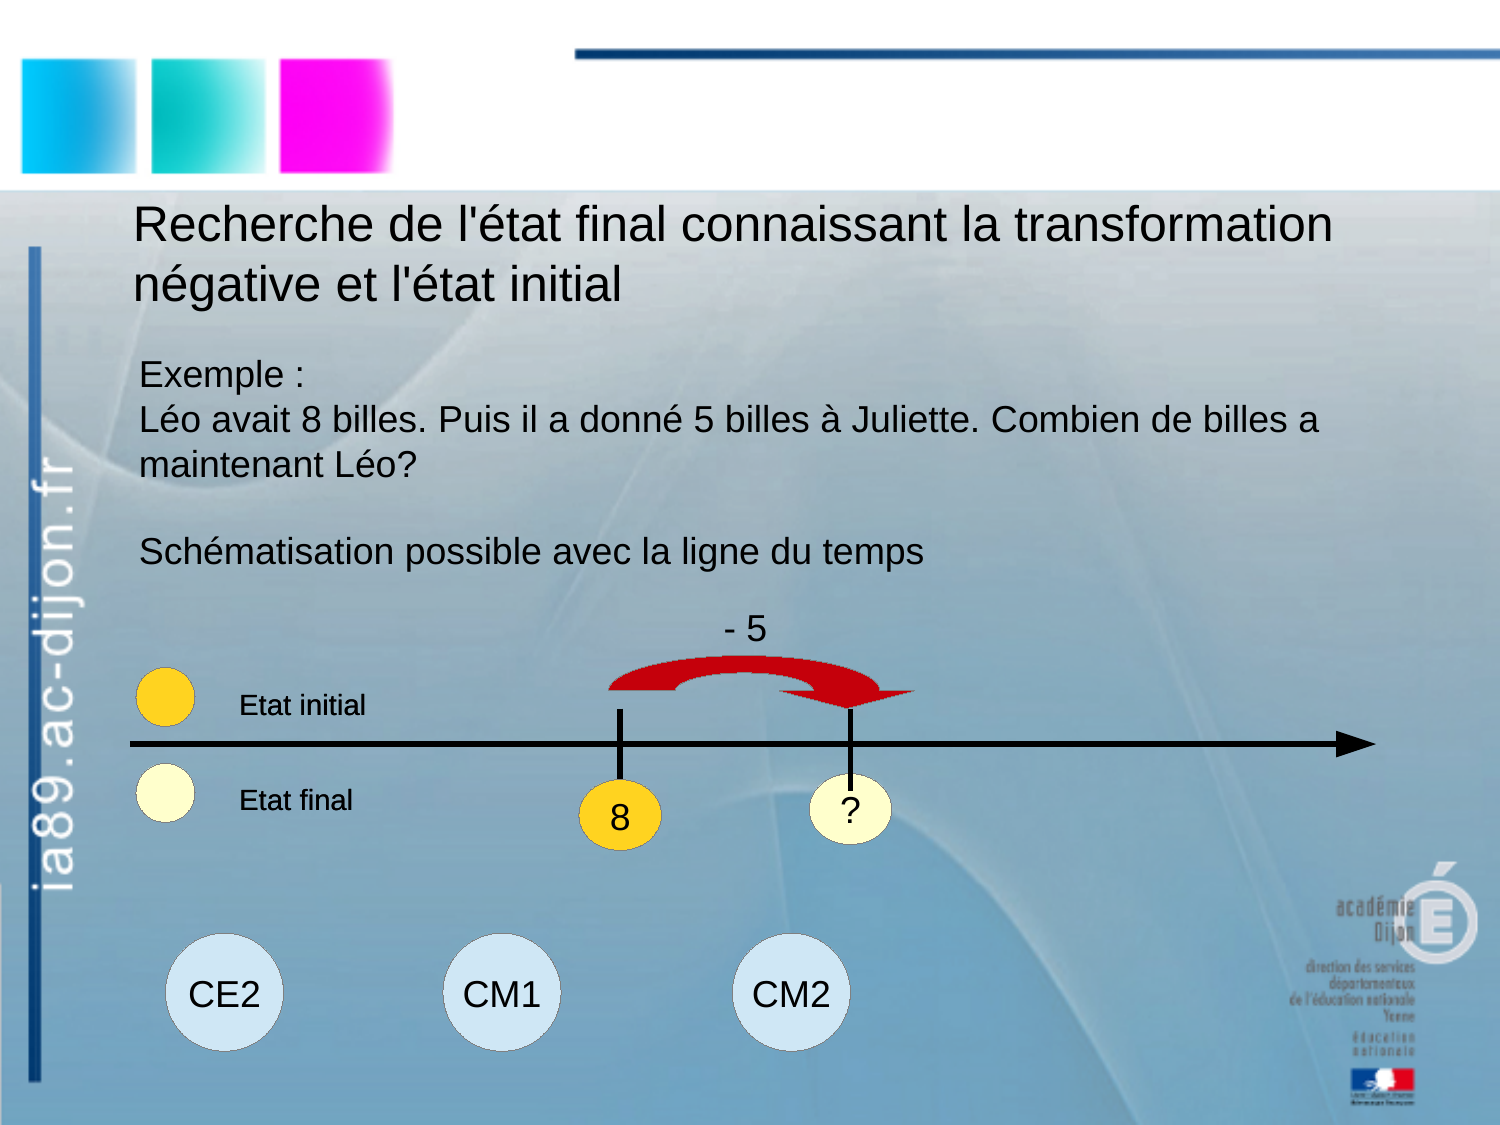

Recherche de l'état final connaissant la transformation négative et l'état initial
Exemple :
Léo avait 8 billes. Puis il a donné 5 billes à Juliette. Combien de billes a maintenant Léo?
Schématisation possible avec la ligne du temps
- 5
Etat initial
Etat initial
?
Etat final
Etat final
3
3
8
CE2
CM1
CM2